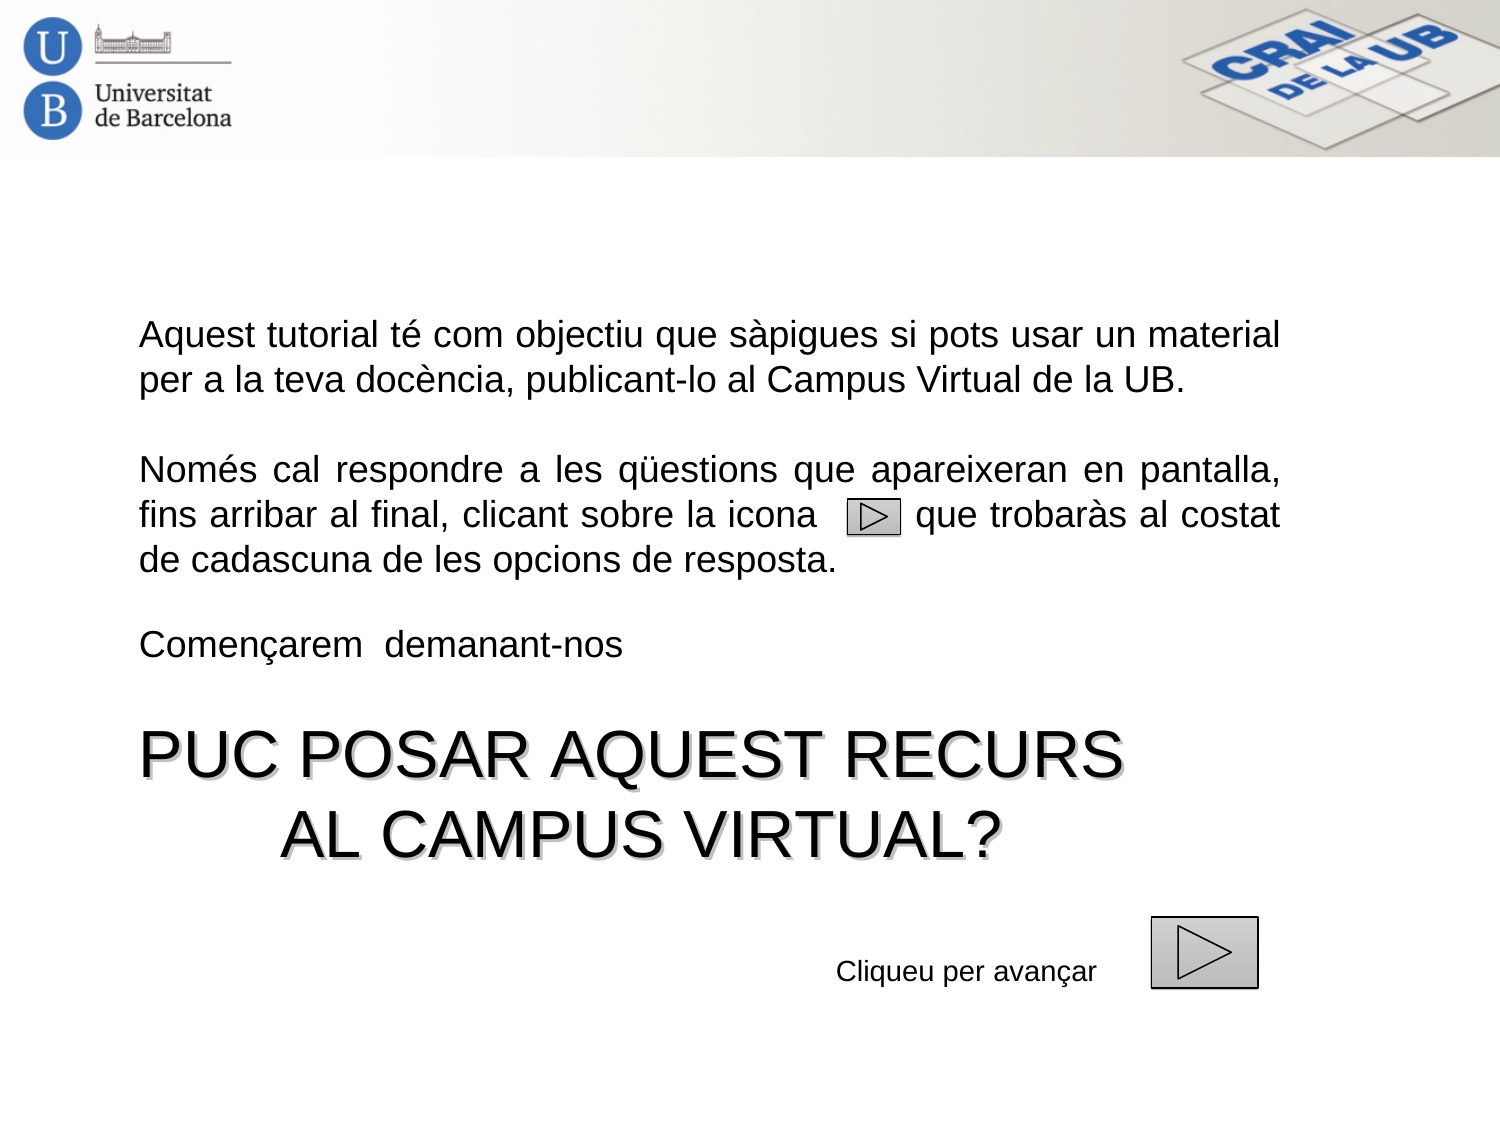

Aquest tutorial té com objectiu que sàpigues si pots usar un material per a la teva docència, publicant-lo al Campus Virtual de la UB.
Només cal respondre a les qüestions que apareixeran en pantalla, fins arribar al final, clicant sobre la icona que trobaràs al costat de cadascuna de les opcions de resposta.
Començarem demanant-nos
PUC POSAR AQUEST RECURS
AL CAMPUS VIRTUAL?
Cliqueu per avançar